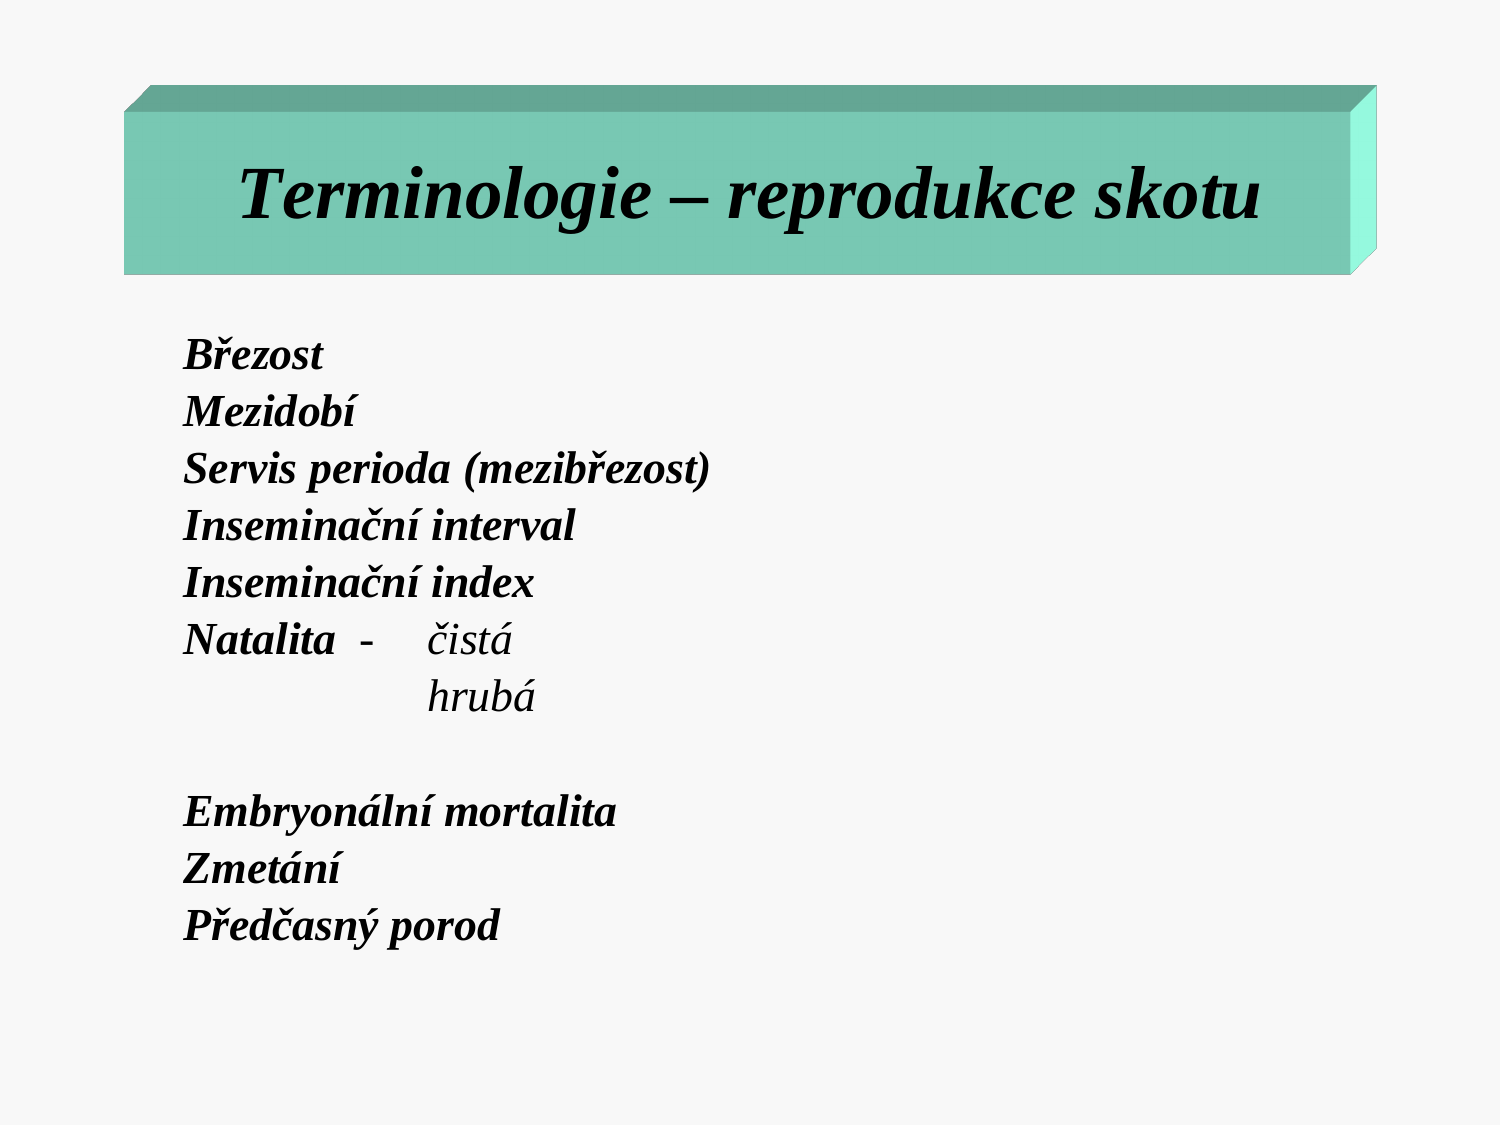

Terminologie – reprodukce skotu
# Březost
	Mezidobí
	Servis perioda (mezibřezost)
	Inseminační interval
	Inseminační index
	Natalita - 	čistá
			hrubá
	Embryonální mortalita
	Zmetání
	Předčasný porod